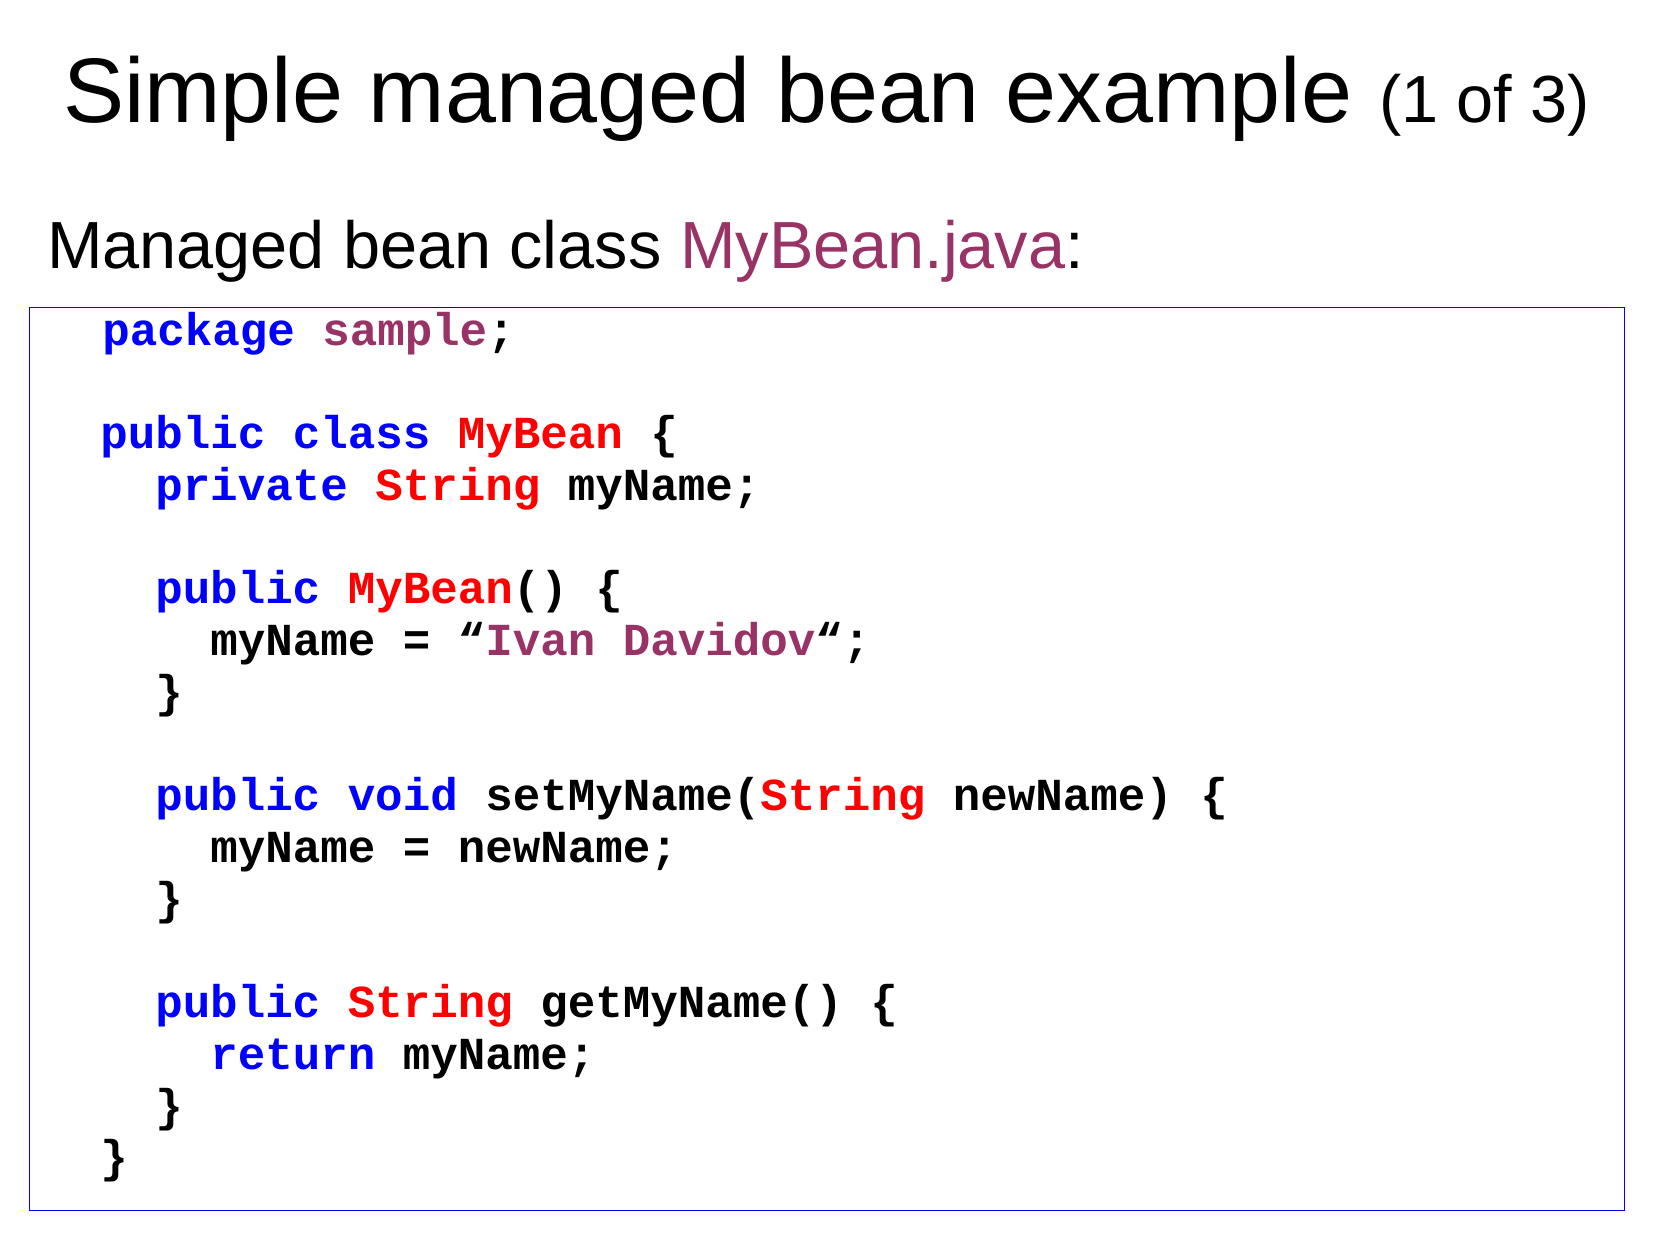

# Simple managed bean example (1 of 3)
Managed bean class MyBean.java:
 package sample;
public class MyBean {
 private String myName;
 public MyBean() {
 myName = “Ivan Davidov“;
 }
 public void setMyName(String newName) {
 myName = newName;
 }
 public String getMyName() {
 return myName;
 }
}